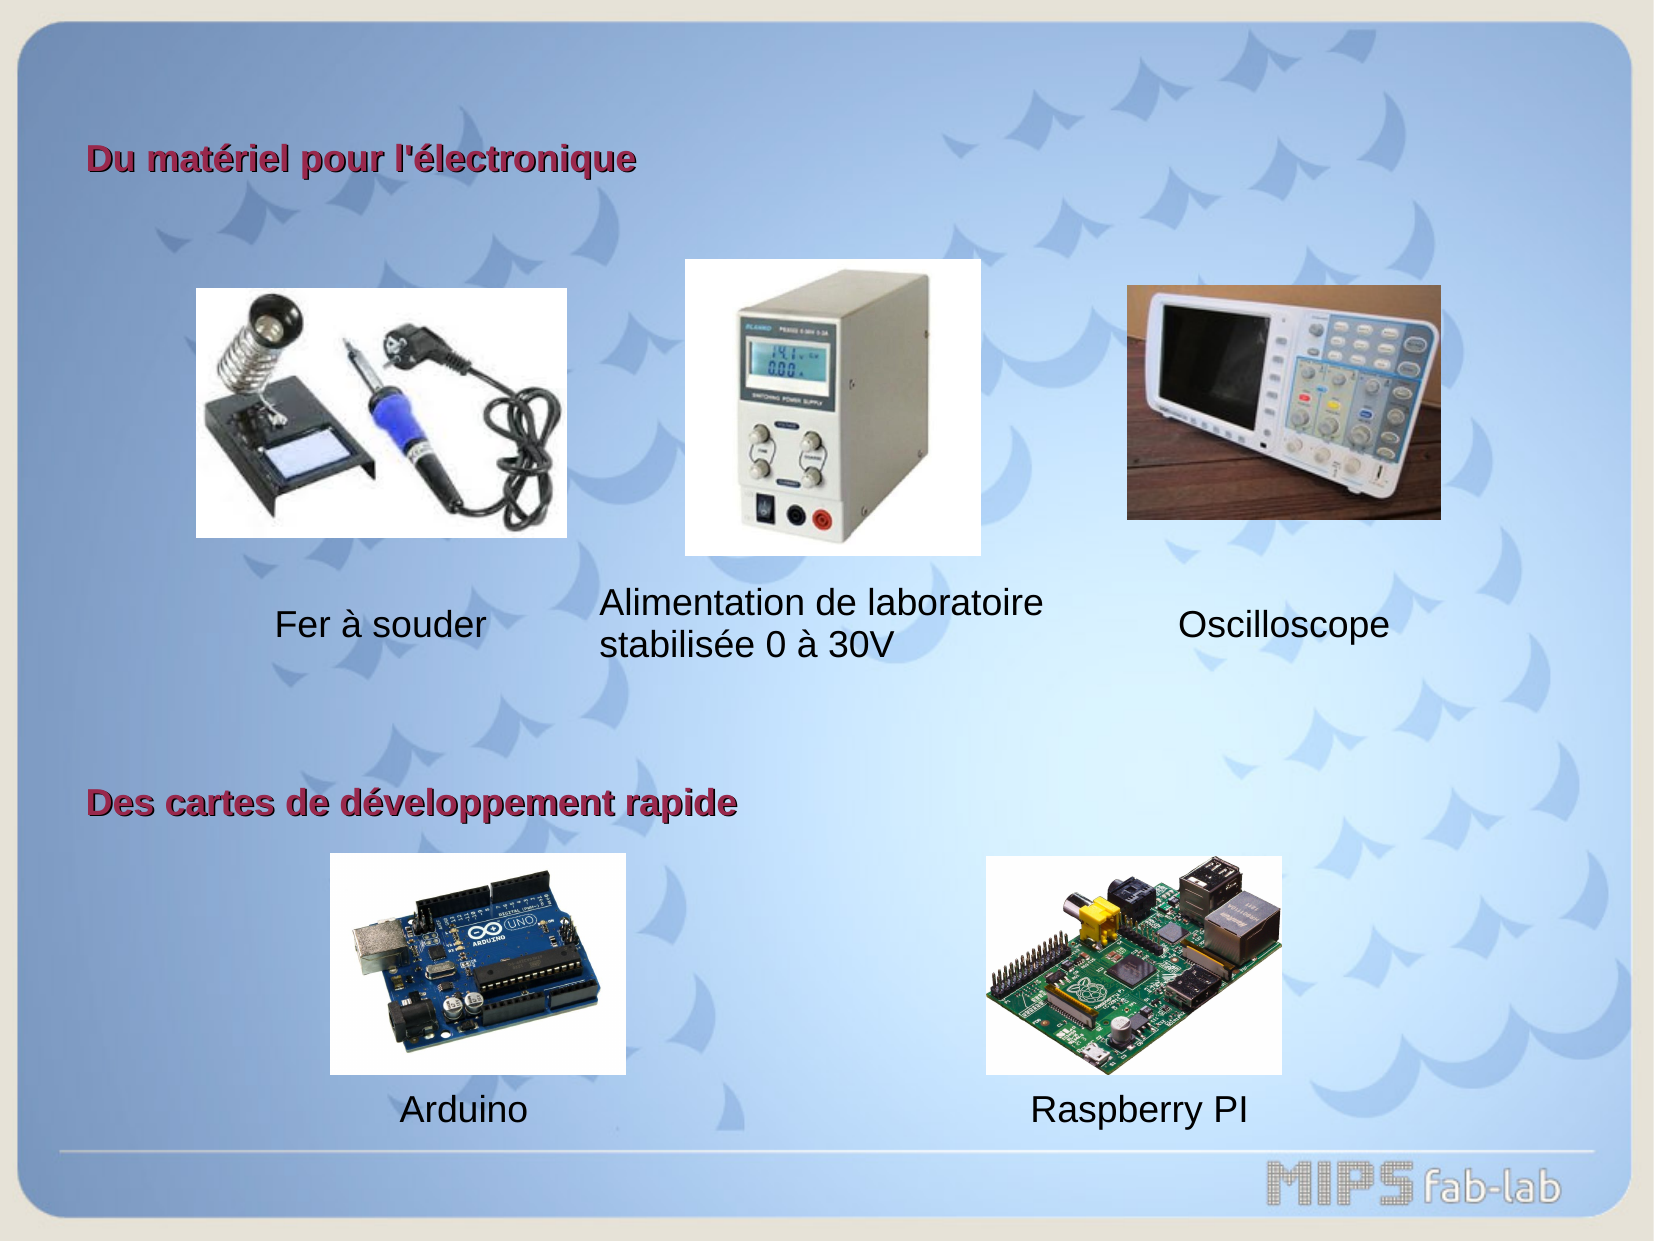

Du matériel pour l'électronique
Alimentation de laboratoire
stabilisée 0 à 30V
Fer à souder
Oscilloscope
Des cartes de développement rapide
Arduino
Raspberry PI